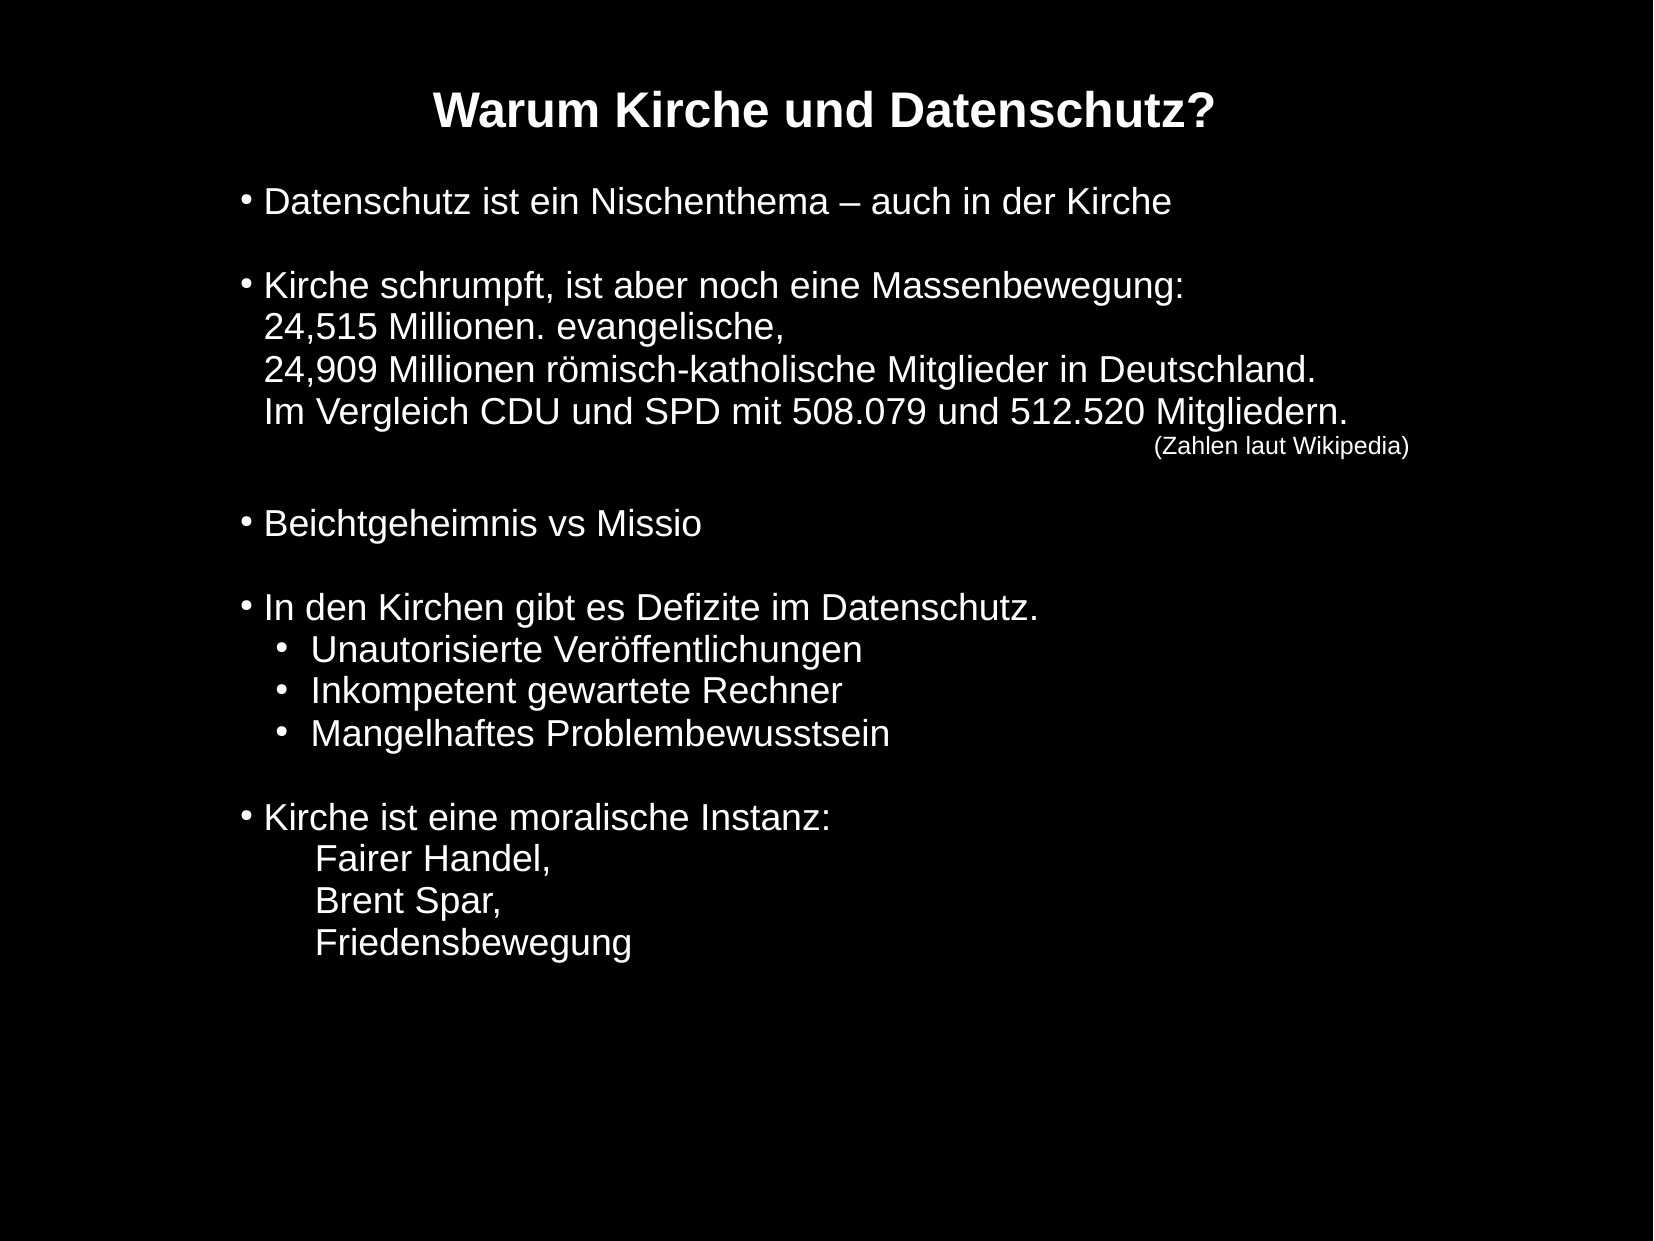

Warum Kirche und Datenschutz?
 Datenschutz ist ein Nischenthema – auch in der Kirche
 Kirche schrumpft, ist aber noch eine Massenbewegung:
 24,515 Millionen. evangelische,
 24,909 Millionen römisch-katholische Mitglieder in Deutschland.
 Im Vergleich CDU und SPD mit 508.079 und 512.520 Mitgliedern.
(Zahlen laut Wikipedia)
 Beichtgeheimnis vs Missio
 In den Kirchen gibt es Defizite im Datenschutz.
Unautorisierte Veröffentlichungen
Inkompetent gewartete Rechner
Mangelhaftes Problembewusstsein
 Kirche ist eine moralische Instanz:
 	Fairer Handel,
 	Brent Spar,
 	Friedensbewegung